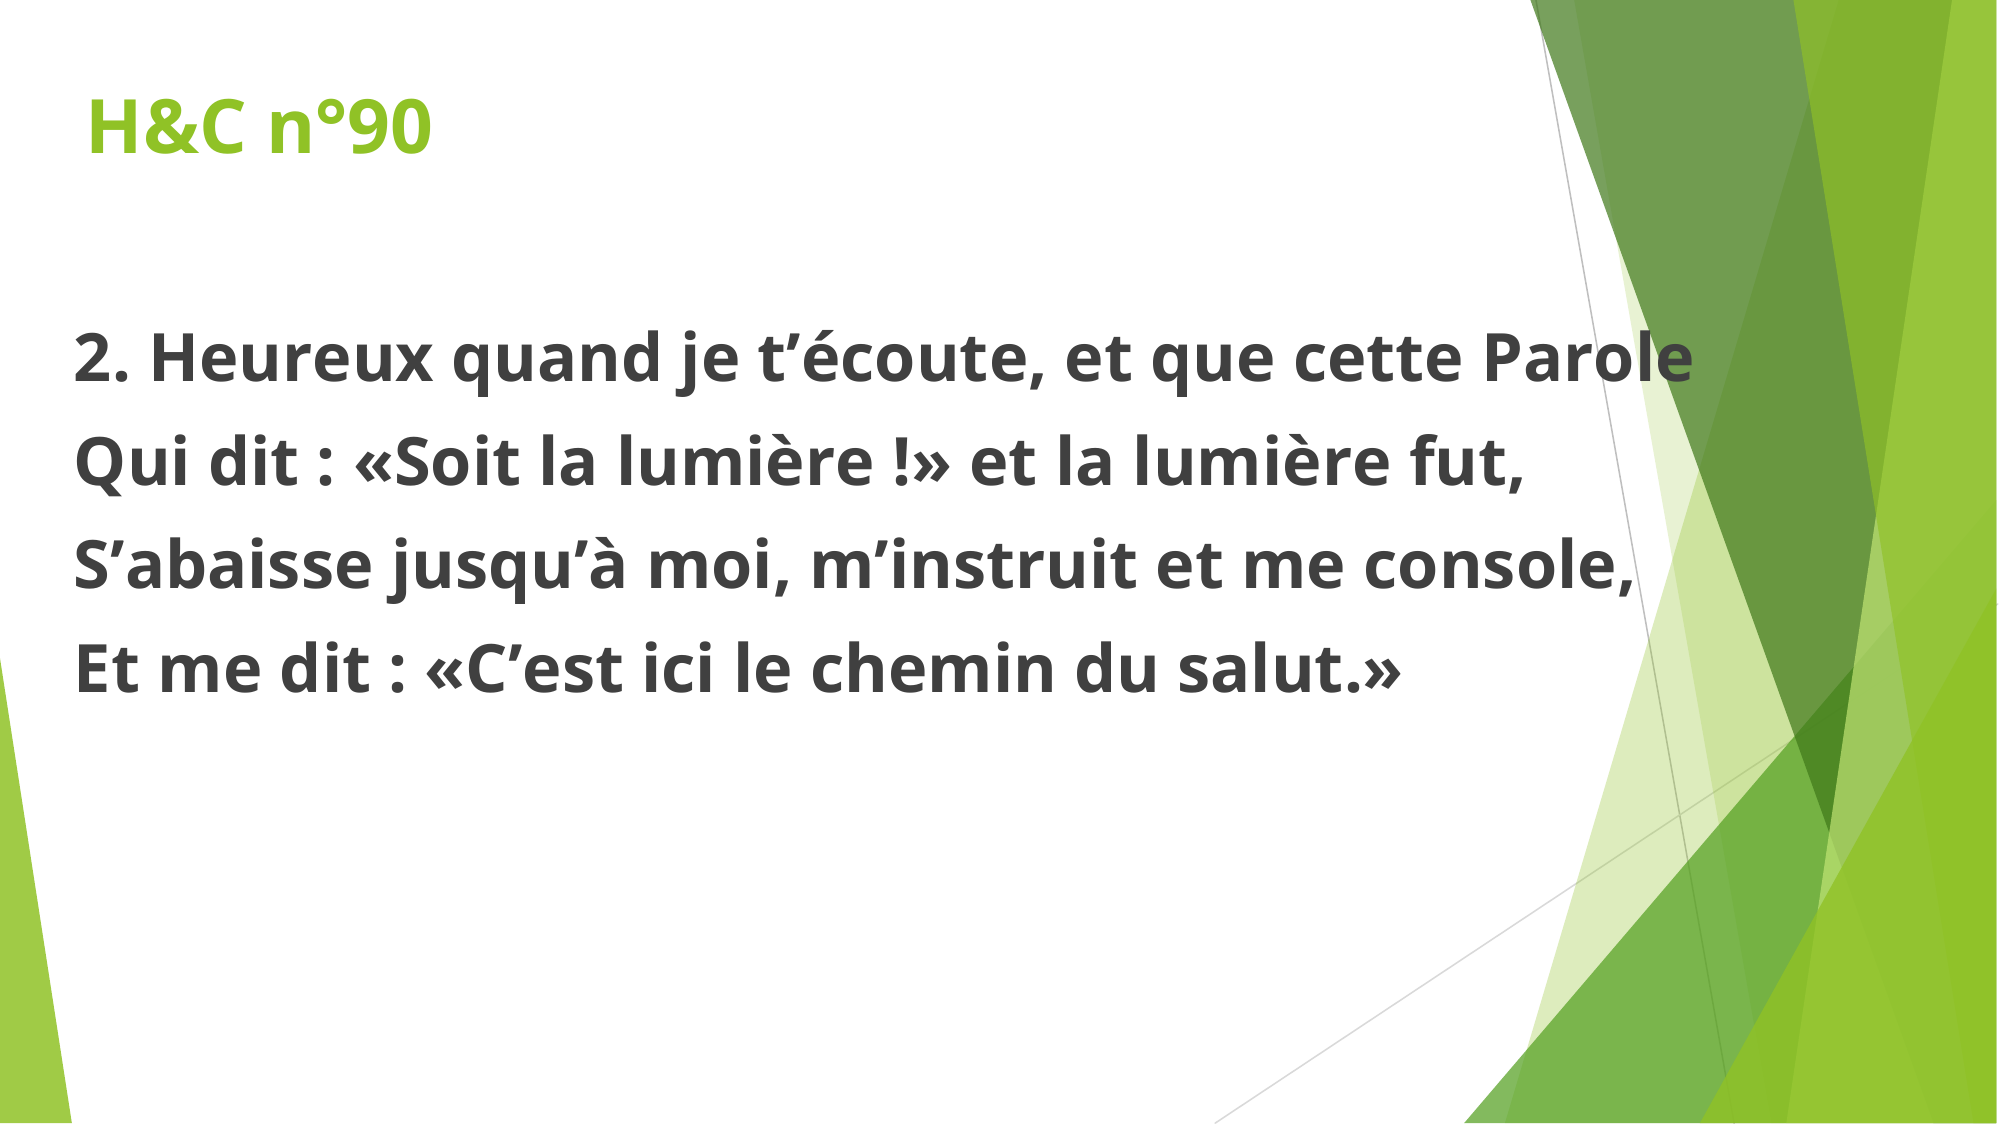

H&C n°90
2. Heureux quand je t’écoute, et que cette Parole
Qui dit : «Soit la lumière !» et la lumière fut,
S’abaisse jusqu’à moi, m’instruit et me console,
Et me dit : «C’est ici le chemin du salut.»